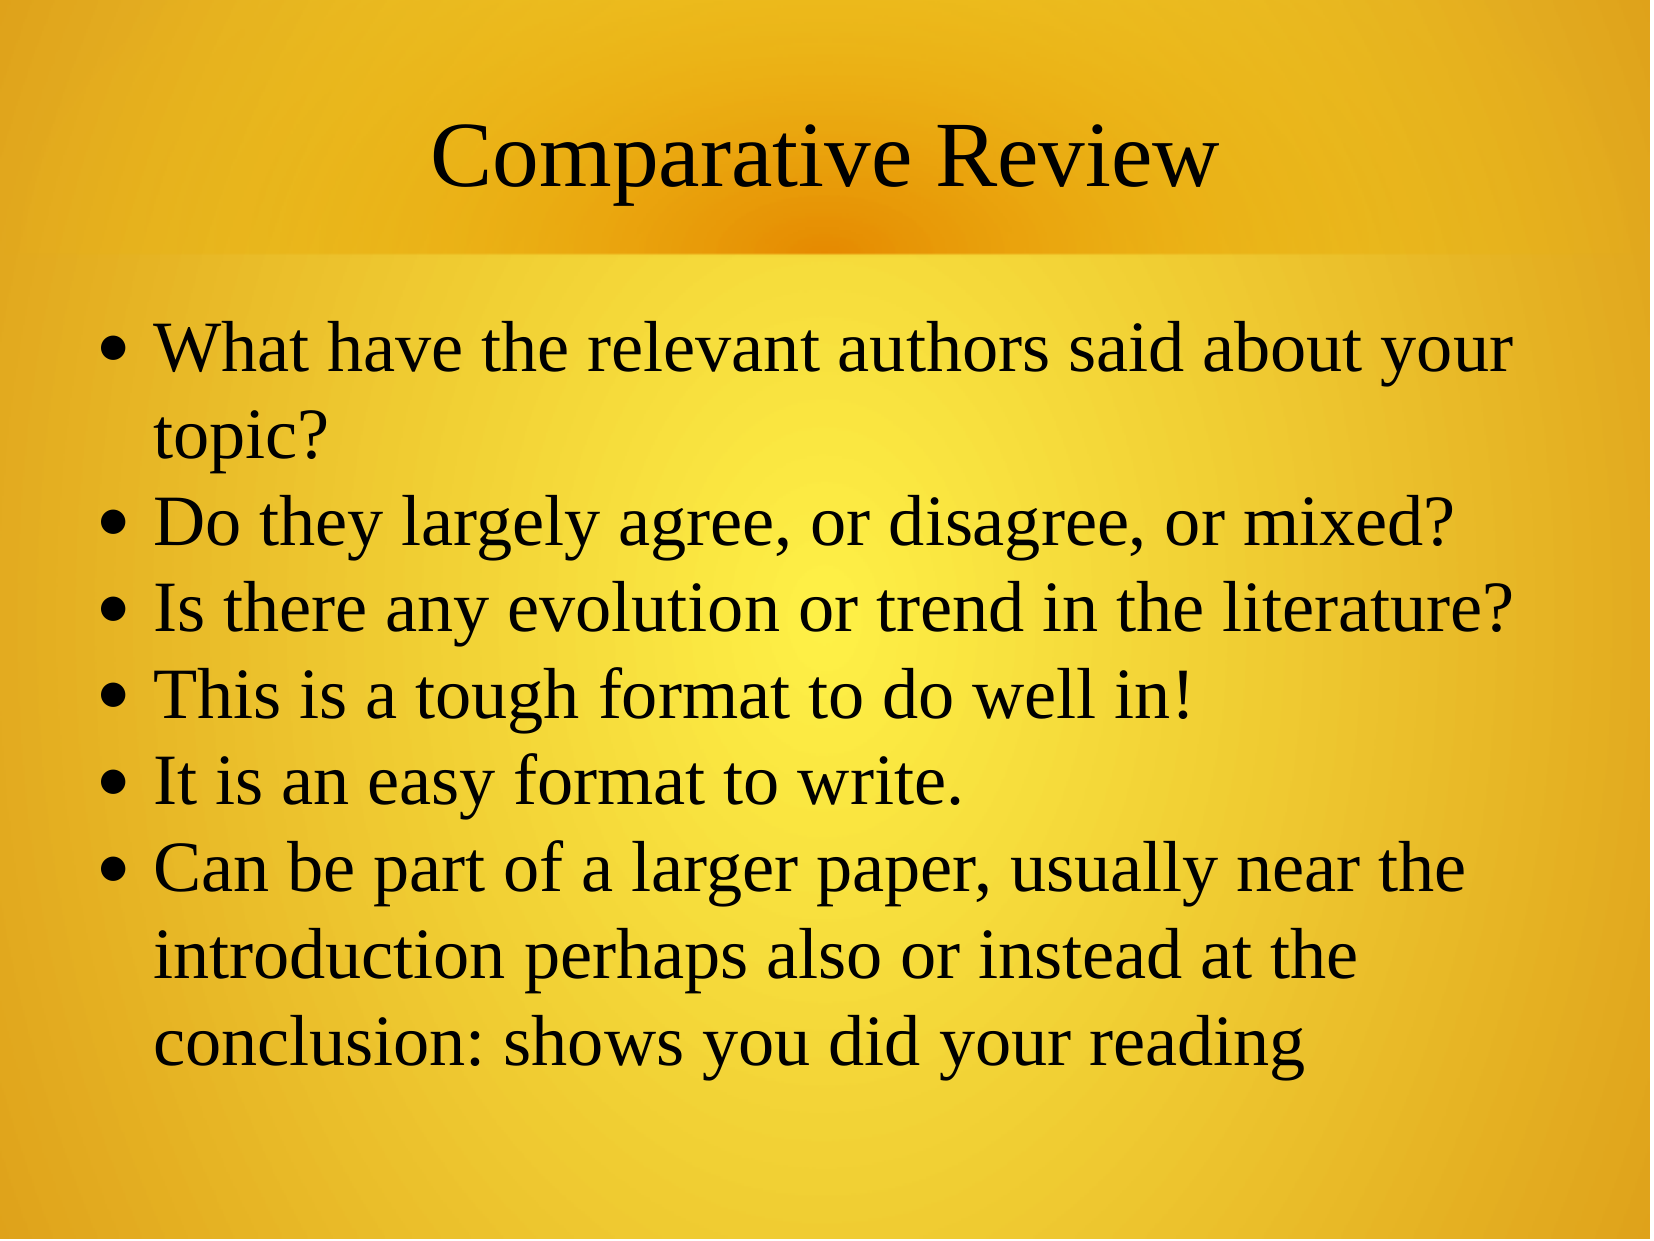

Comparative Review
What have the relevant authors said about your topic?
Do they largely agree, or disagree, or mixed?
Is there any evolution or trend in the literature?
This is a tough format to do well in!
It is an easy format to write.
Can be part of a larger paper, usually near the introduction perhaps also or instead at the conclusion: shows you did your reading